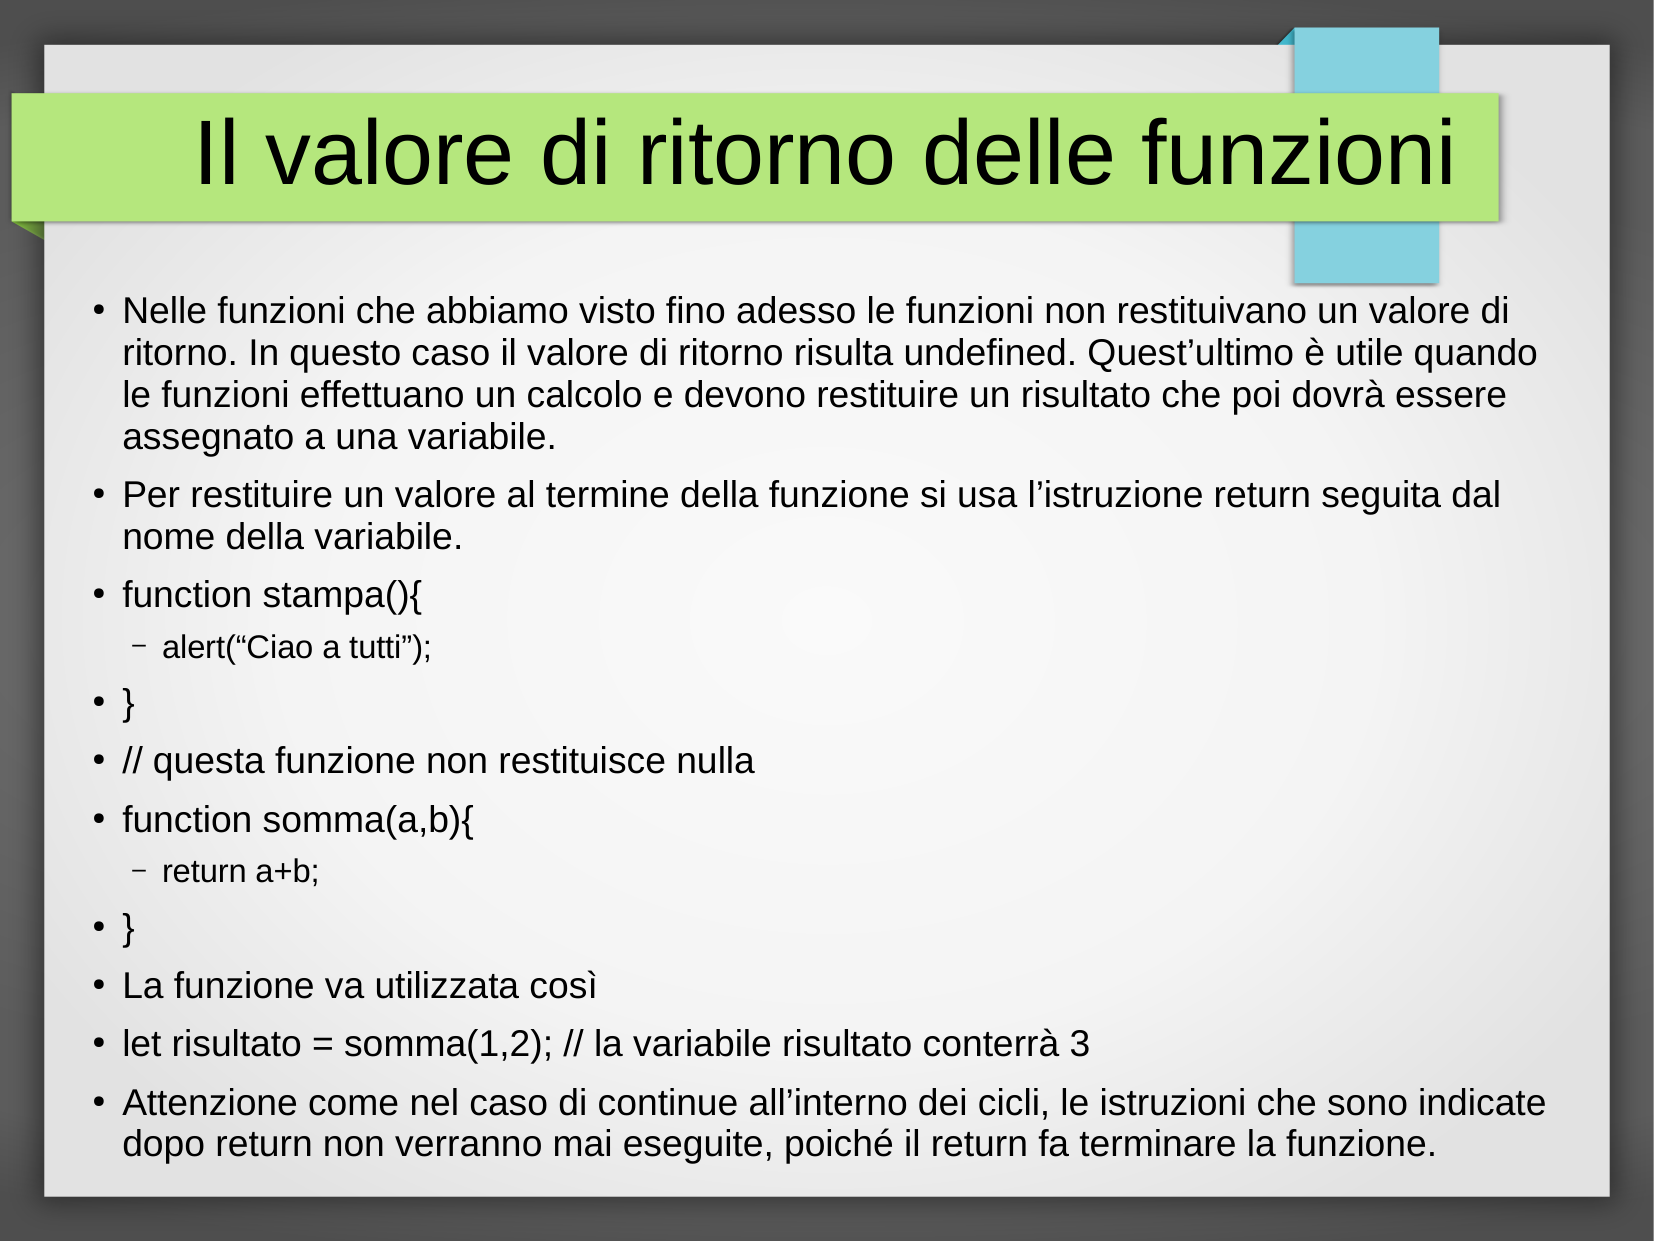

# Il valore di ritorno delle funzioni
Nelle funzioni che abbiamo visto fino adesso le funzioni non restituivano un valore di ritorno. In questo caso il valore di ritorno risulta undefined. Quest’ultimo è utile quando le funzioni effettuano un calcolo e devono restituire un risultato che poi dovrà essere assegnato a una variabile.
Per restituire un valore al termine della funzione si usa l’istruzione return seguita dal nome della variabile.
function stampa(){
alert(“Ciao a tutti”);
}
// questa funzione non restituisce nulla
function somma(a,b){
return a+b;
}
La funzione va utilizzata così
let risultato = somma(1,2); // la variabile risultato conterrà 3
Attenzione come nel caso di continue all’interno dei cicli, le istruzioni che sono indicate dopo return non verranno mai eseguite, poiché il return fa terminare la funzione.